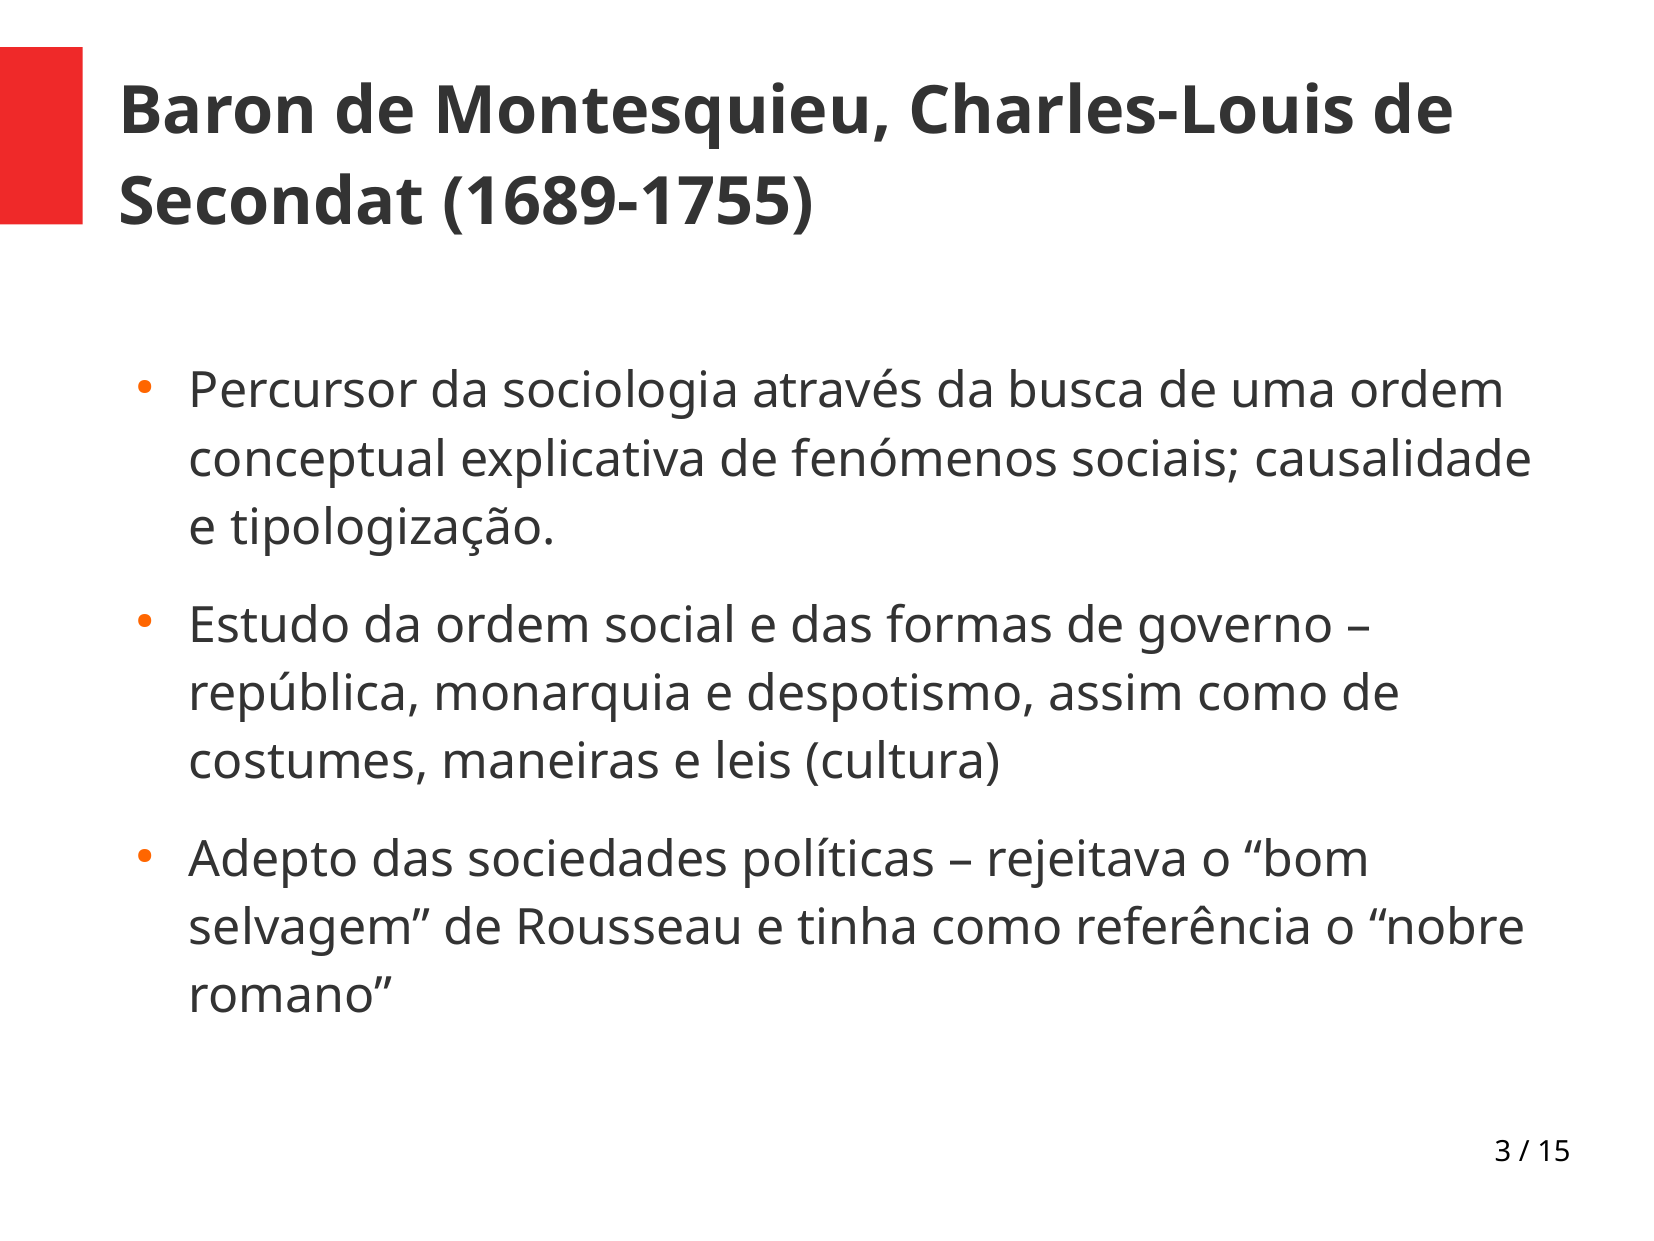

# Baron de Montesquieu, Charles-Louis de Secondat (1689-1755)
Percursor da sociologia através da busca de uma ordem conceptual explicativa de fenómenos sociais; causalidade e tipologização.
Estudo da ordem social e das formas de governo – república, monarquia e despotismo, assim como de costumes, maneiras e leis (cultura)
Adepto das sociedades políticas – rejeitava o “bom selvagem” de Rousseau e tinha como referência o “nobre romano”
3